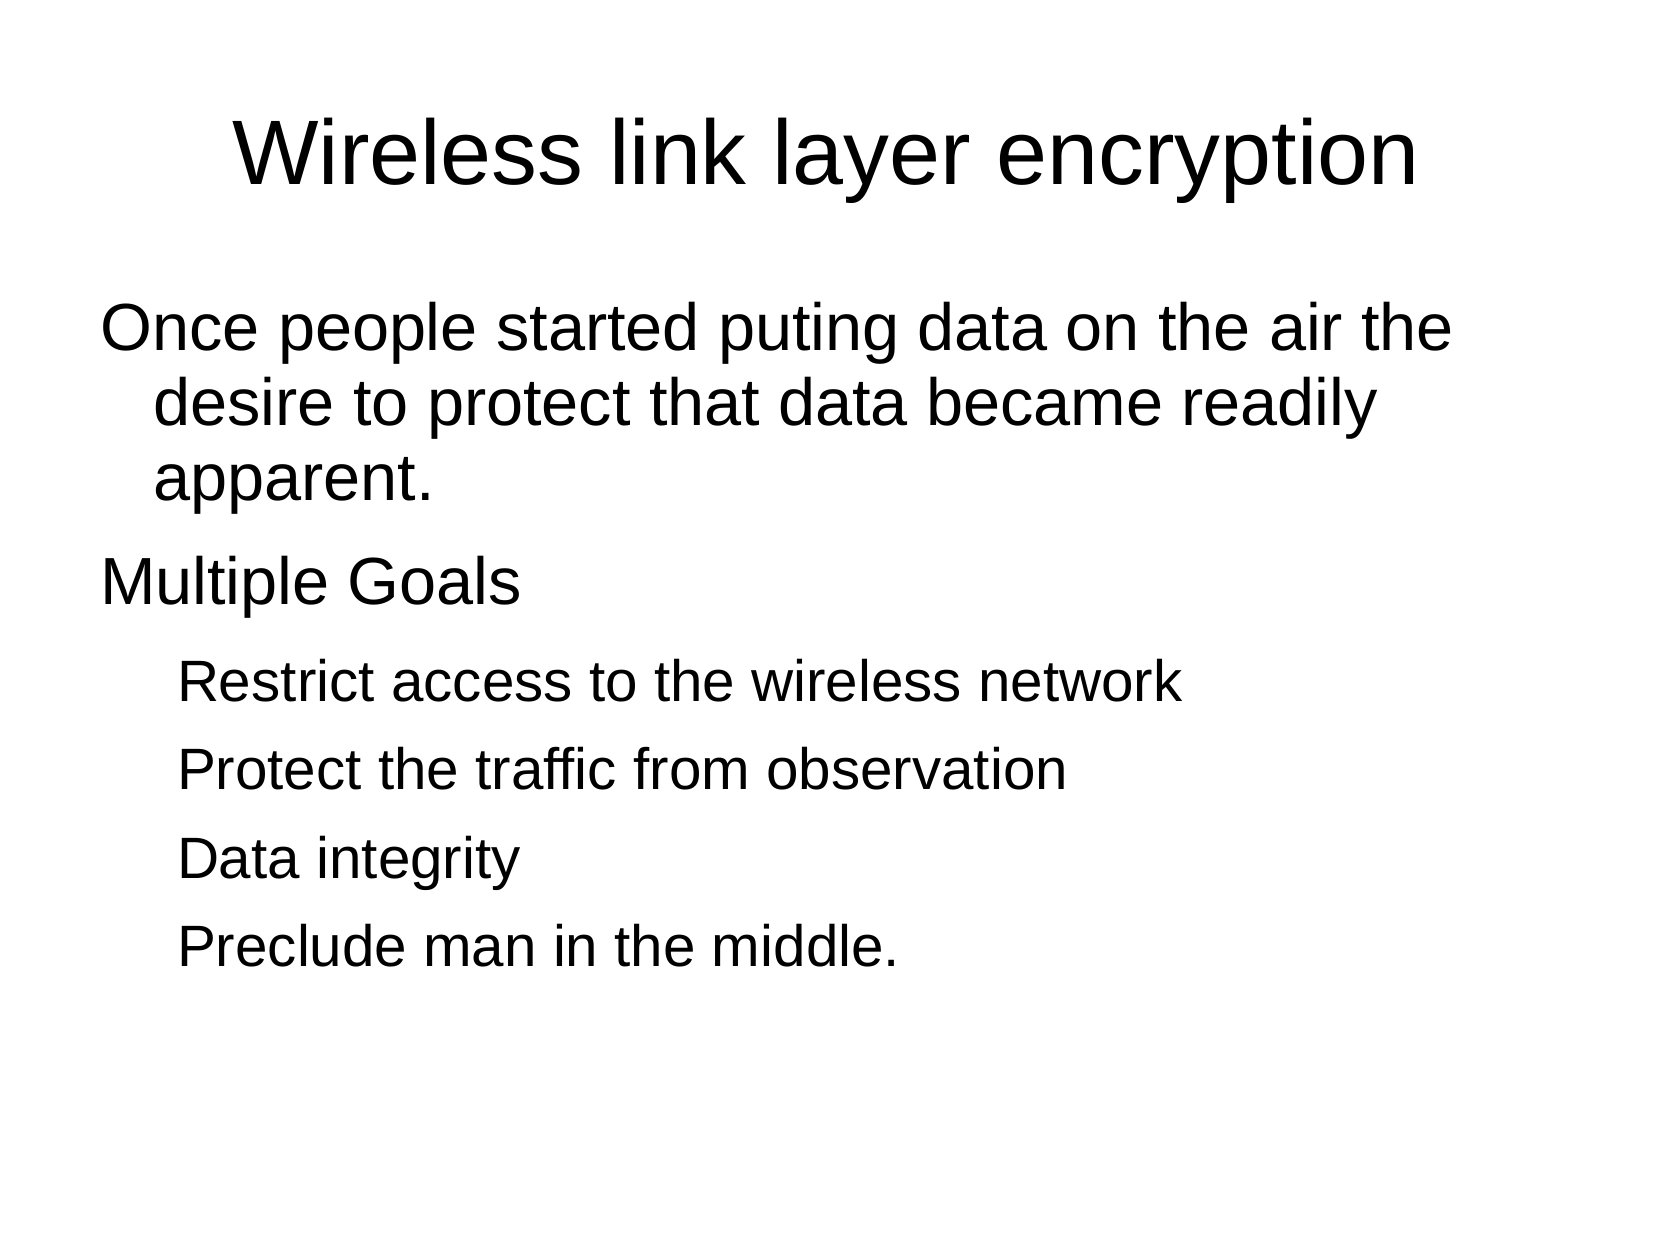

# Wireless link layer encryption
Once people started puting data on the air the desire to protect that data became readily apparent.
Multiple Goals
Restrict access to the wireless network
Protect the traffic from observation
Data integrity
Preclude man in the middle.